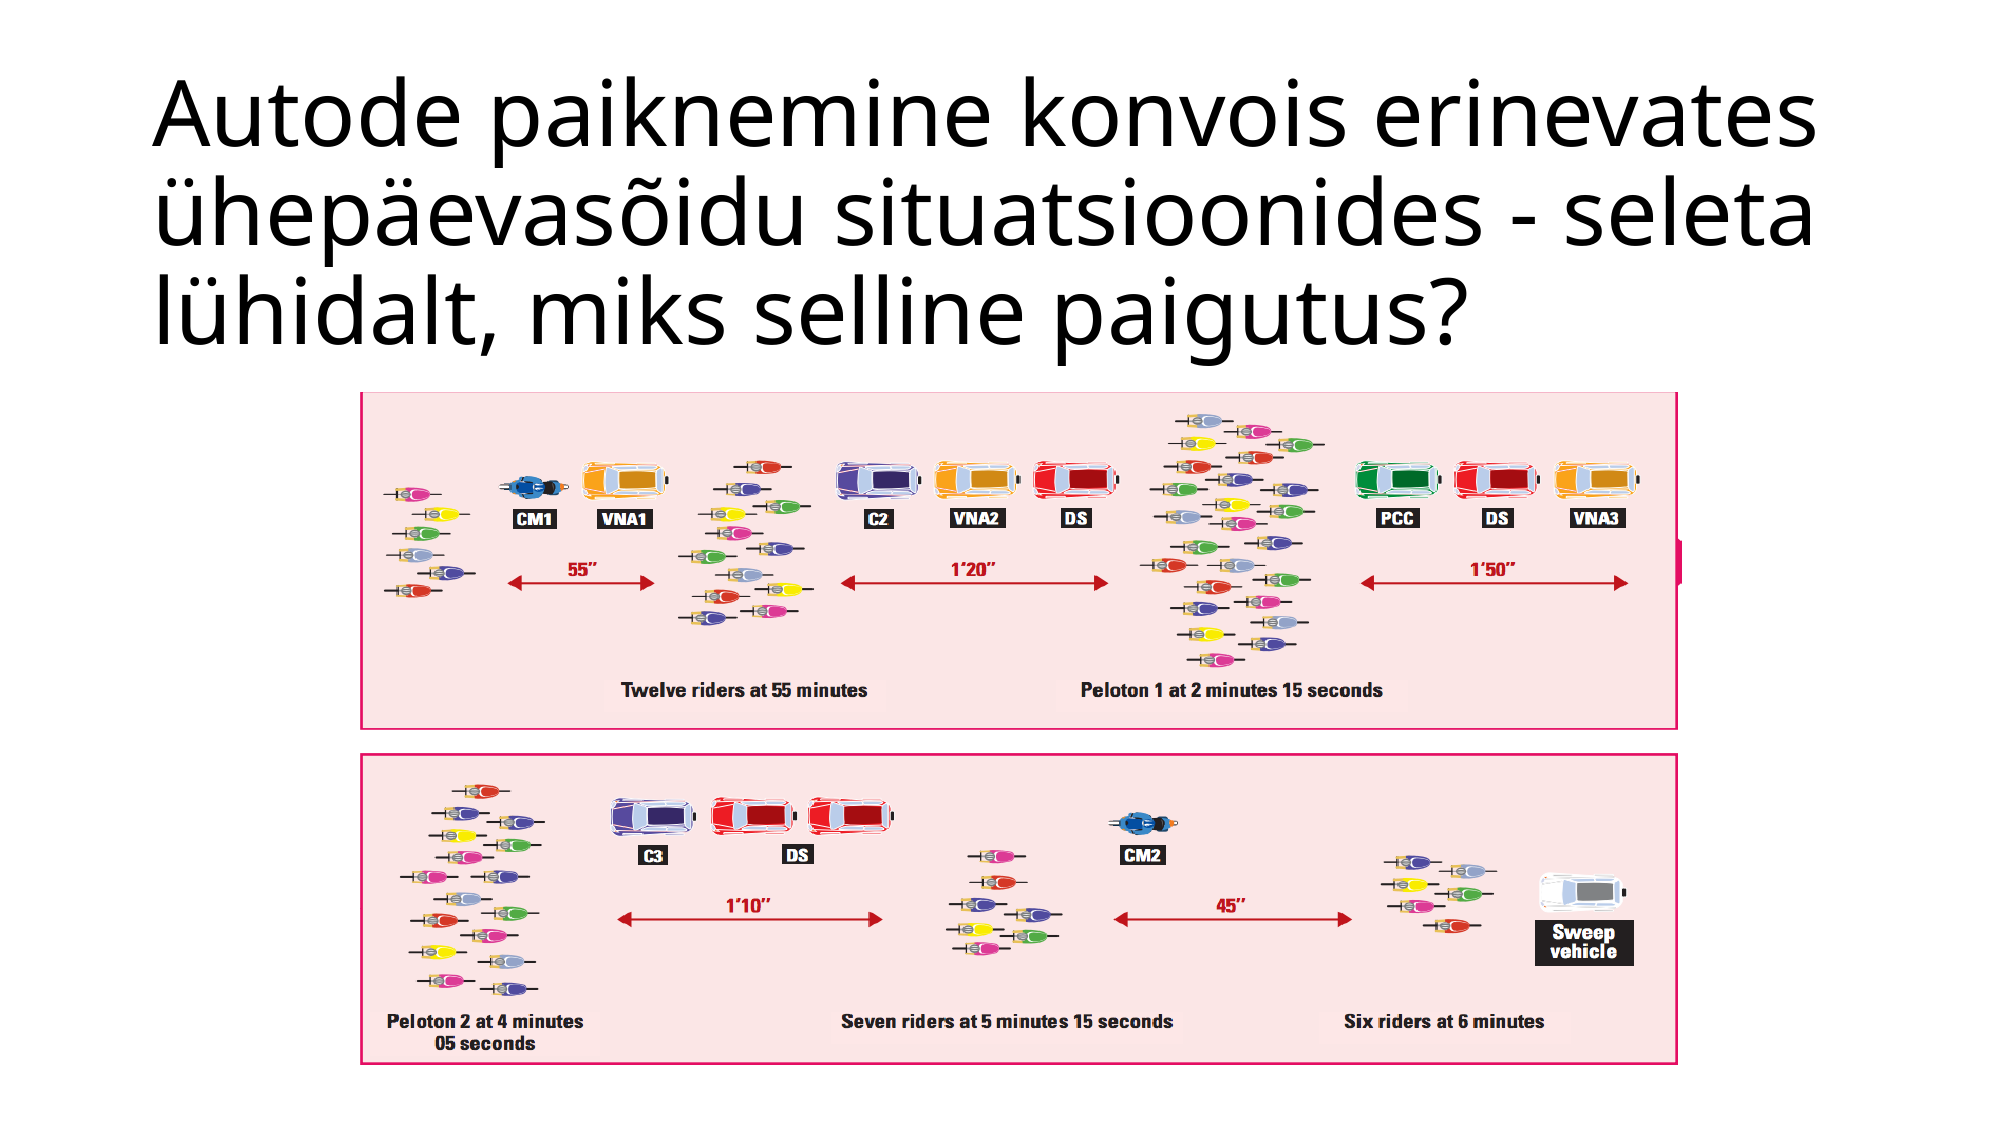

# Autode paiknemine konvois erinevates ühepäevasõidu situatsioonides - seleta lühidalt, miks selline paigutus?